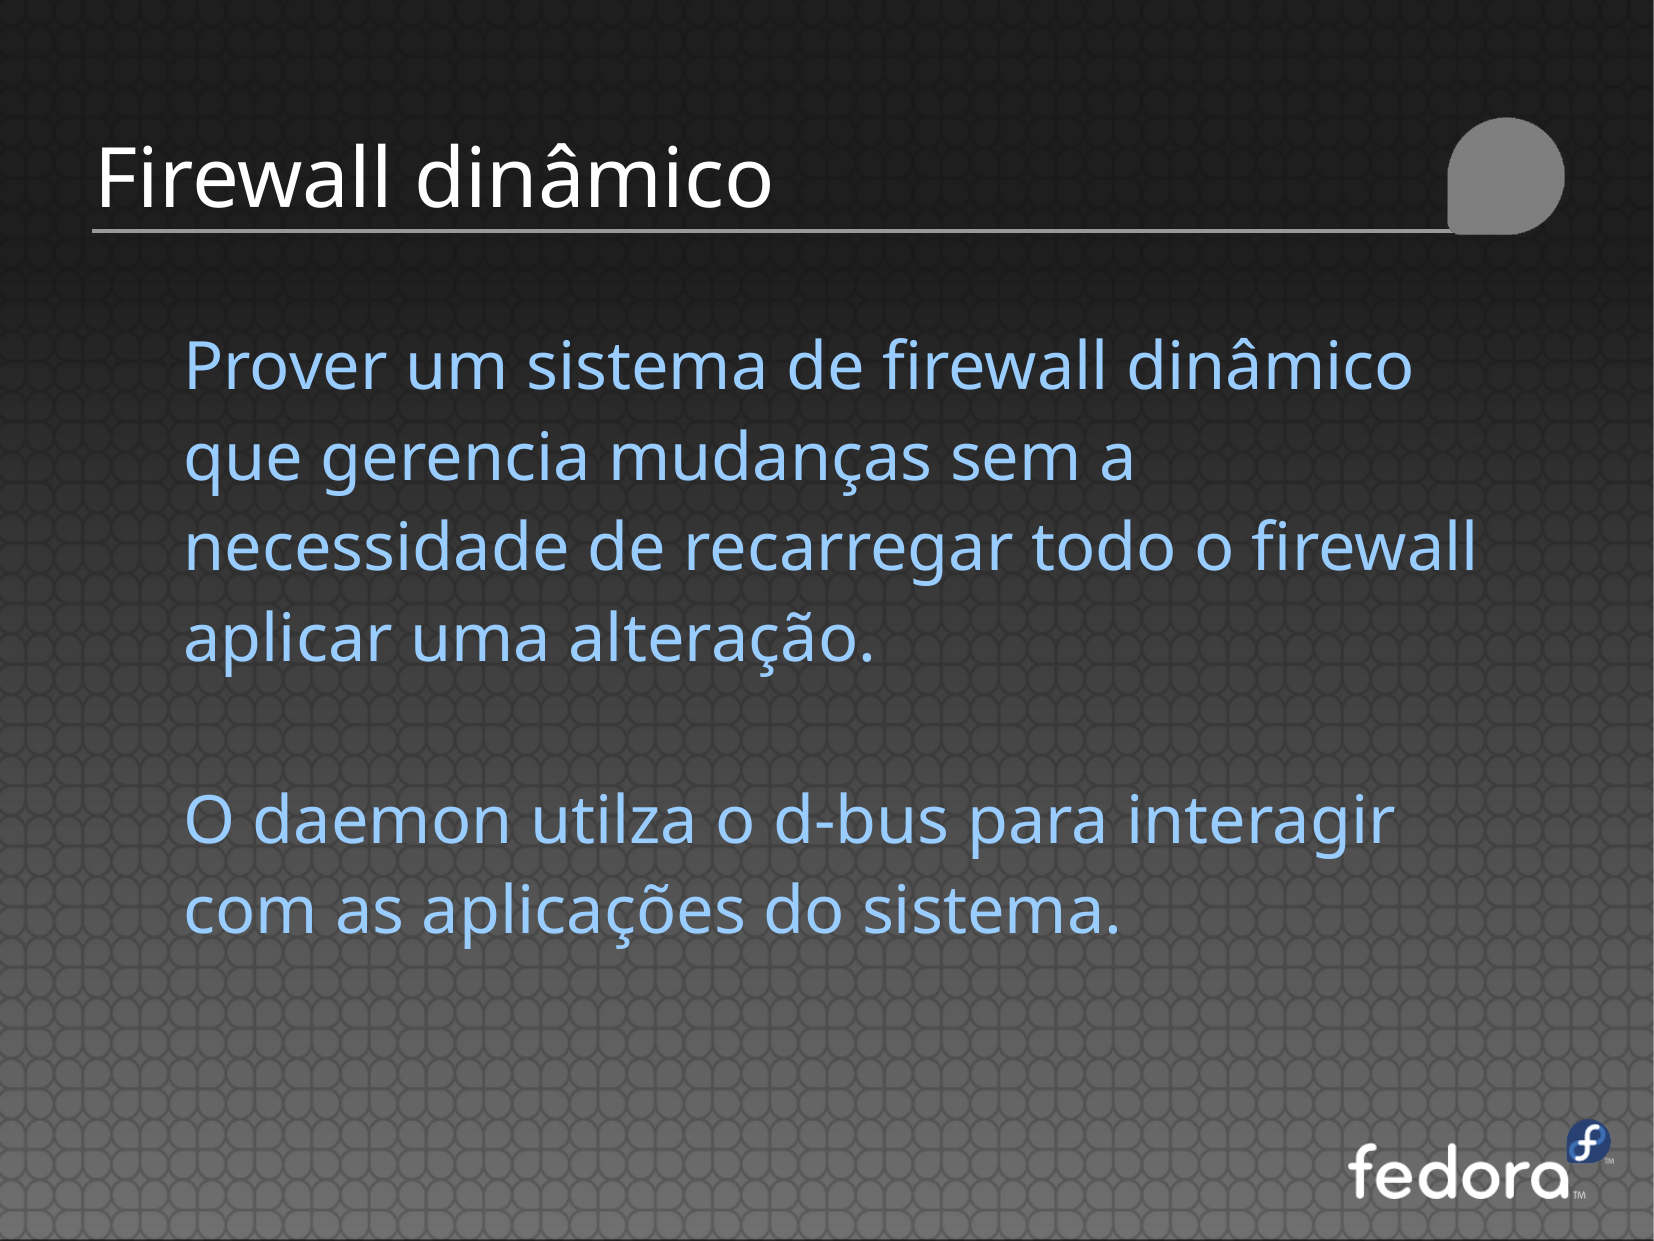

# Firewall dinâmico
Prover um sistema de firewall dinâmico que gerencia mudanças sem a necessidade de recarregar todo o firewall aplicar uma alteração.
O daemon utilza o d-bus para interagir com as aplicações do sistema.